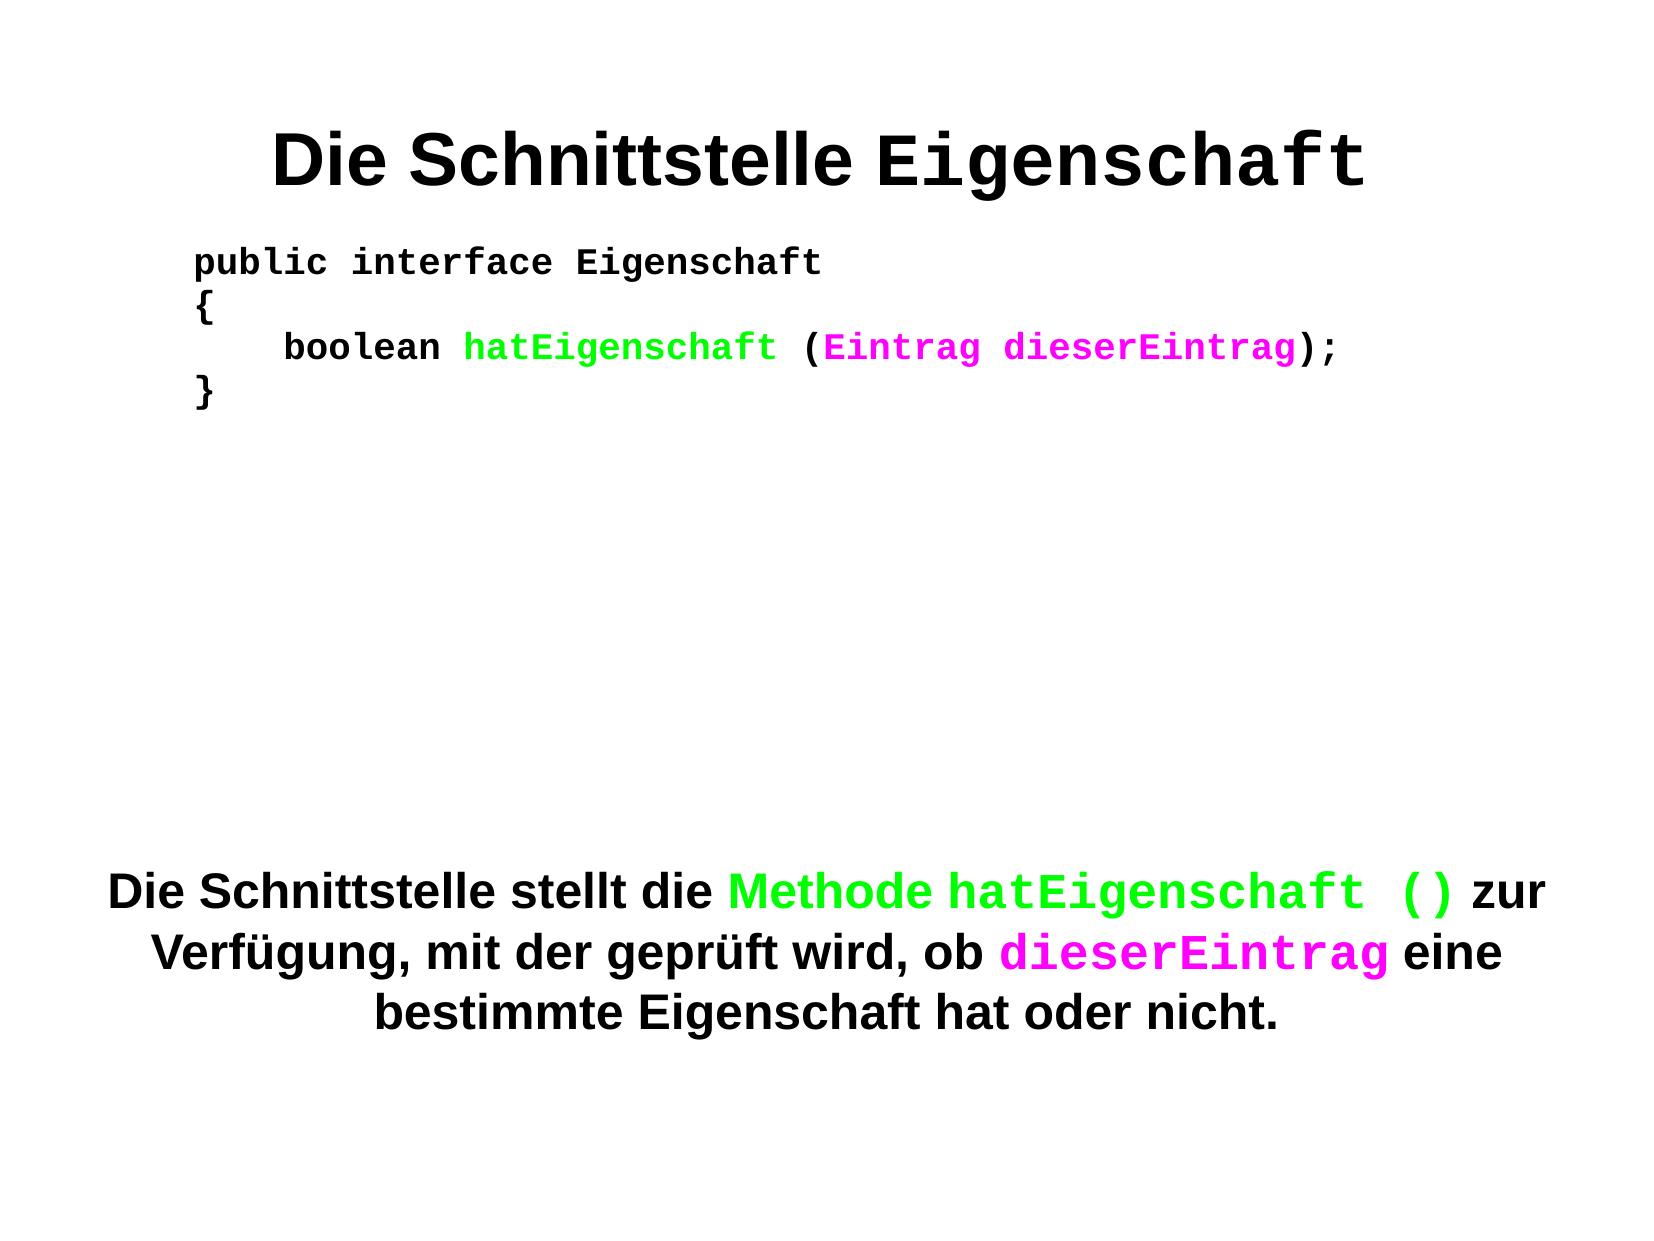

# Die Schnittstelle Eigenschaft
 public interface Eigenschaft
 {
 boolean hatEigenschaft (Eintrag dieserEintrag);
 }
Die Schnittstelle stellt die Methode hatEigenschaft () zur Verfügung, mit der geprüft wird, ob dieserEintrag eine bestimmte Eigenschaft hat oder nicht.